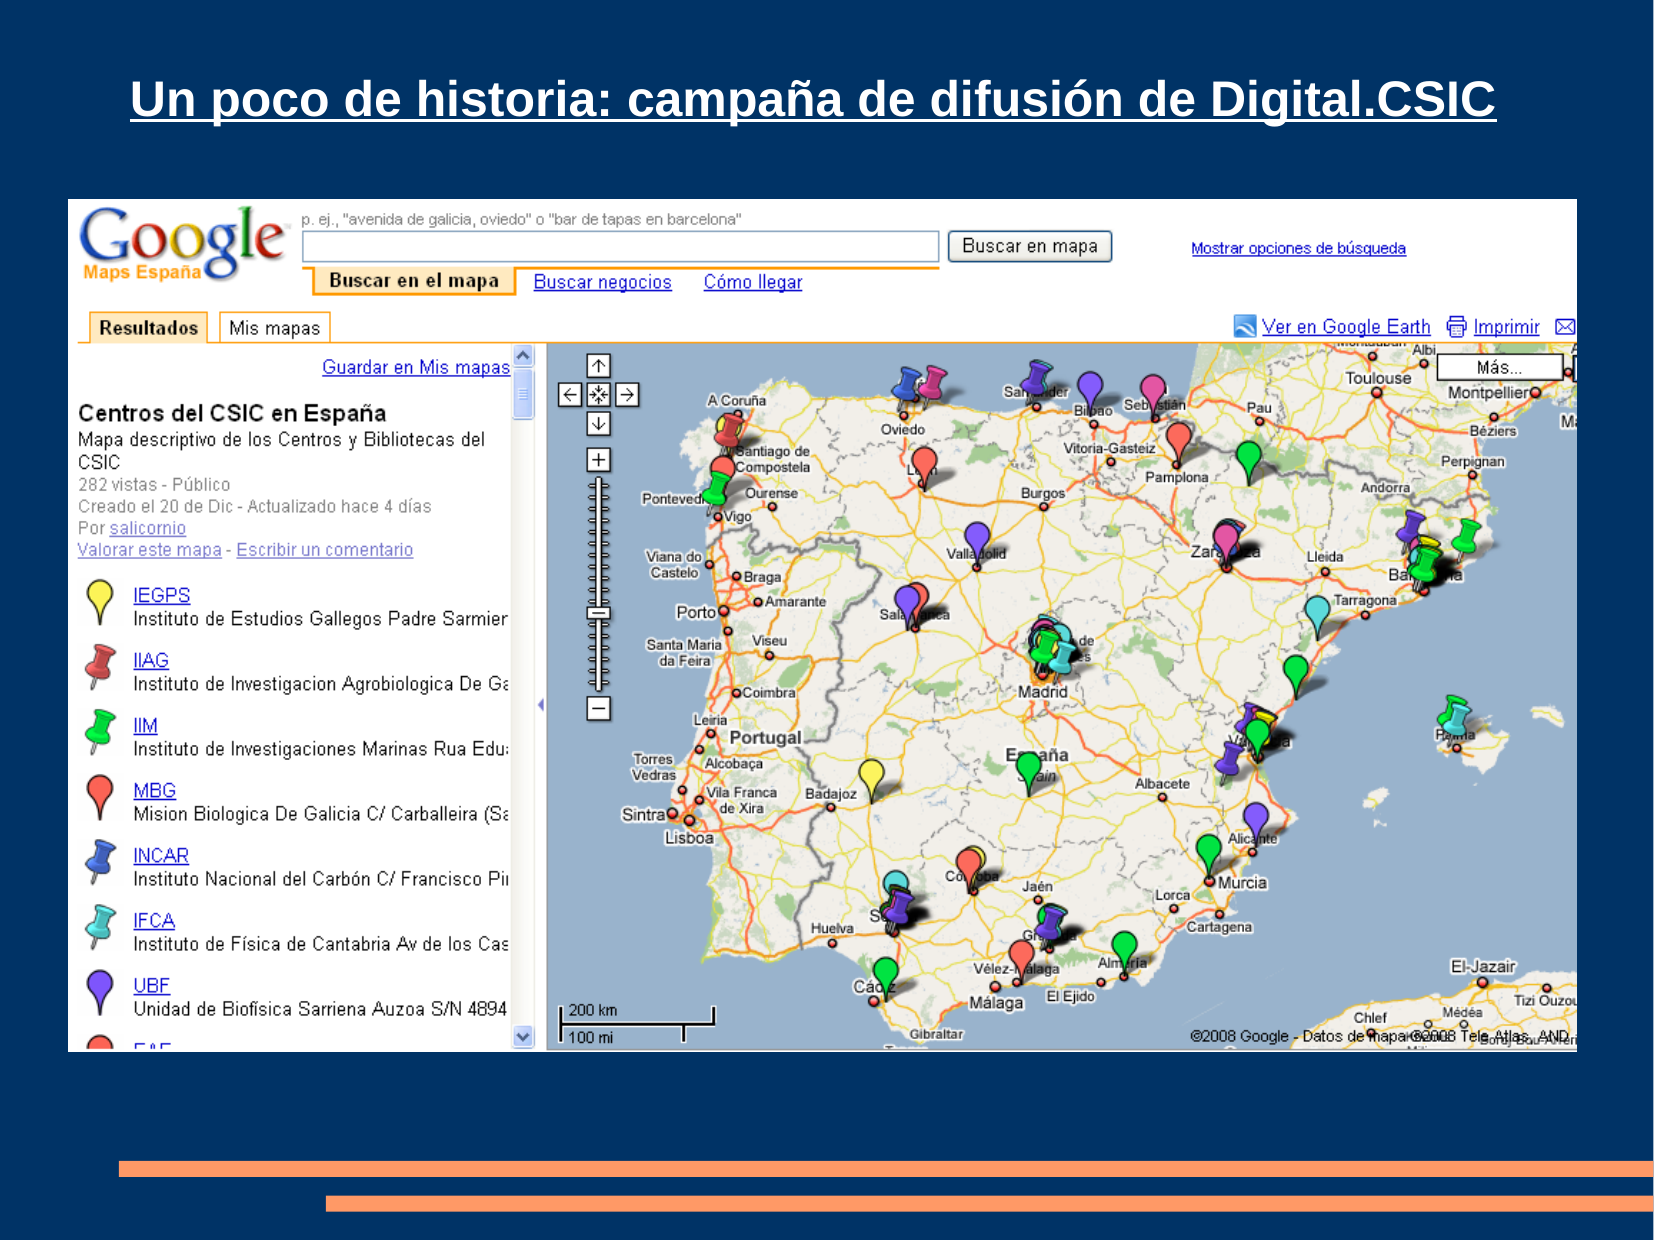

Un poco de historia: campaña de difusión de Digital.CSIC